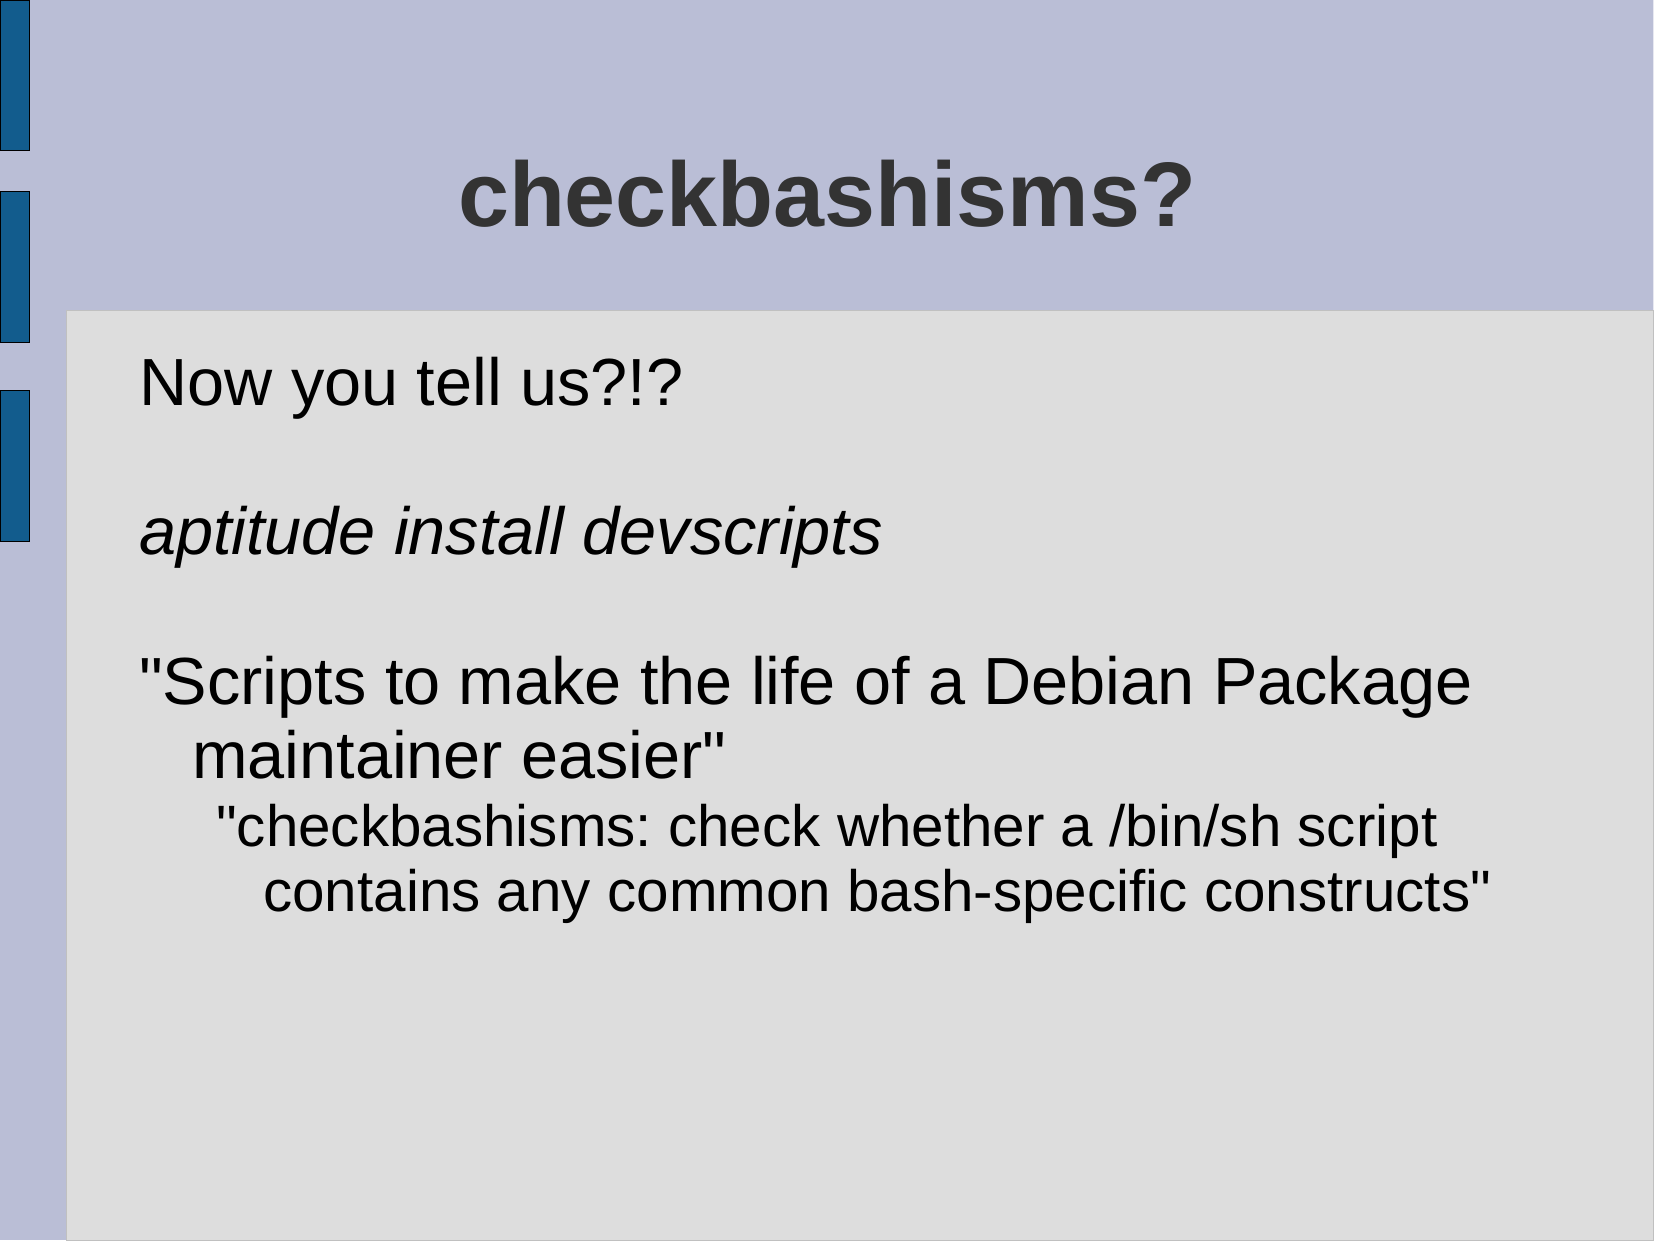

# checkbashisms?
Now you tell us?!?
aptitude install devscripts
"Scripts to make the life of a Debian Package maintainer easier"
"checkbashisms: check whether a /bin/sh script contains any common bash-specific constructs"